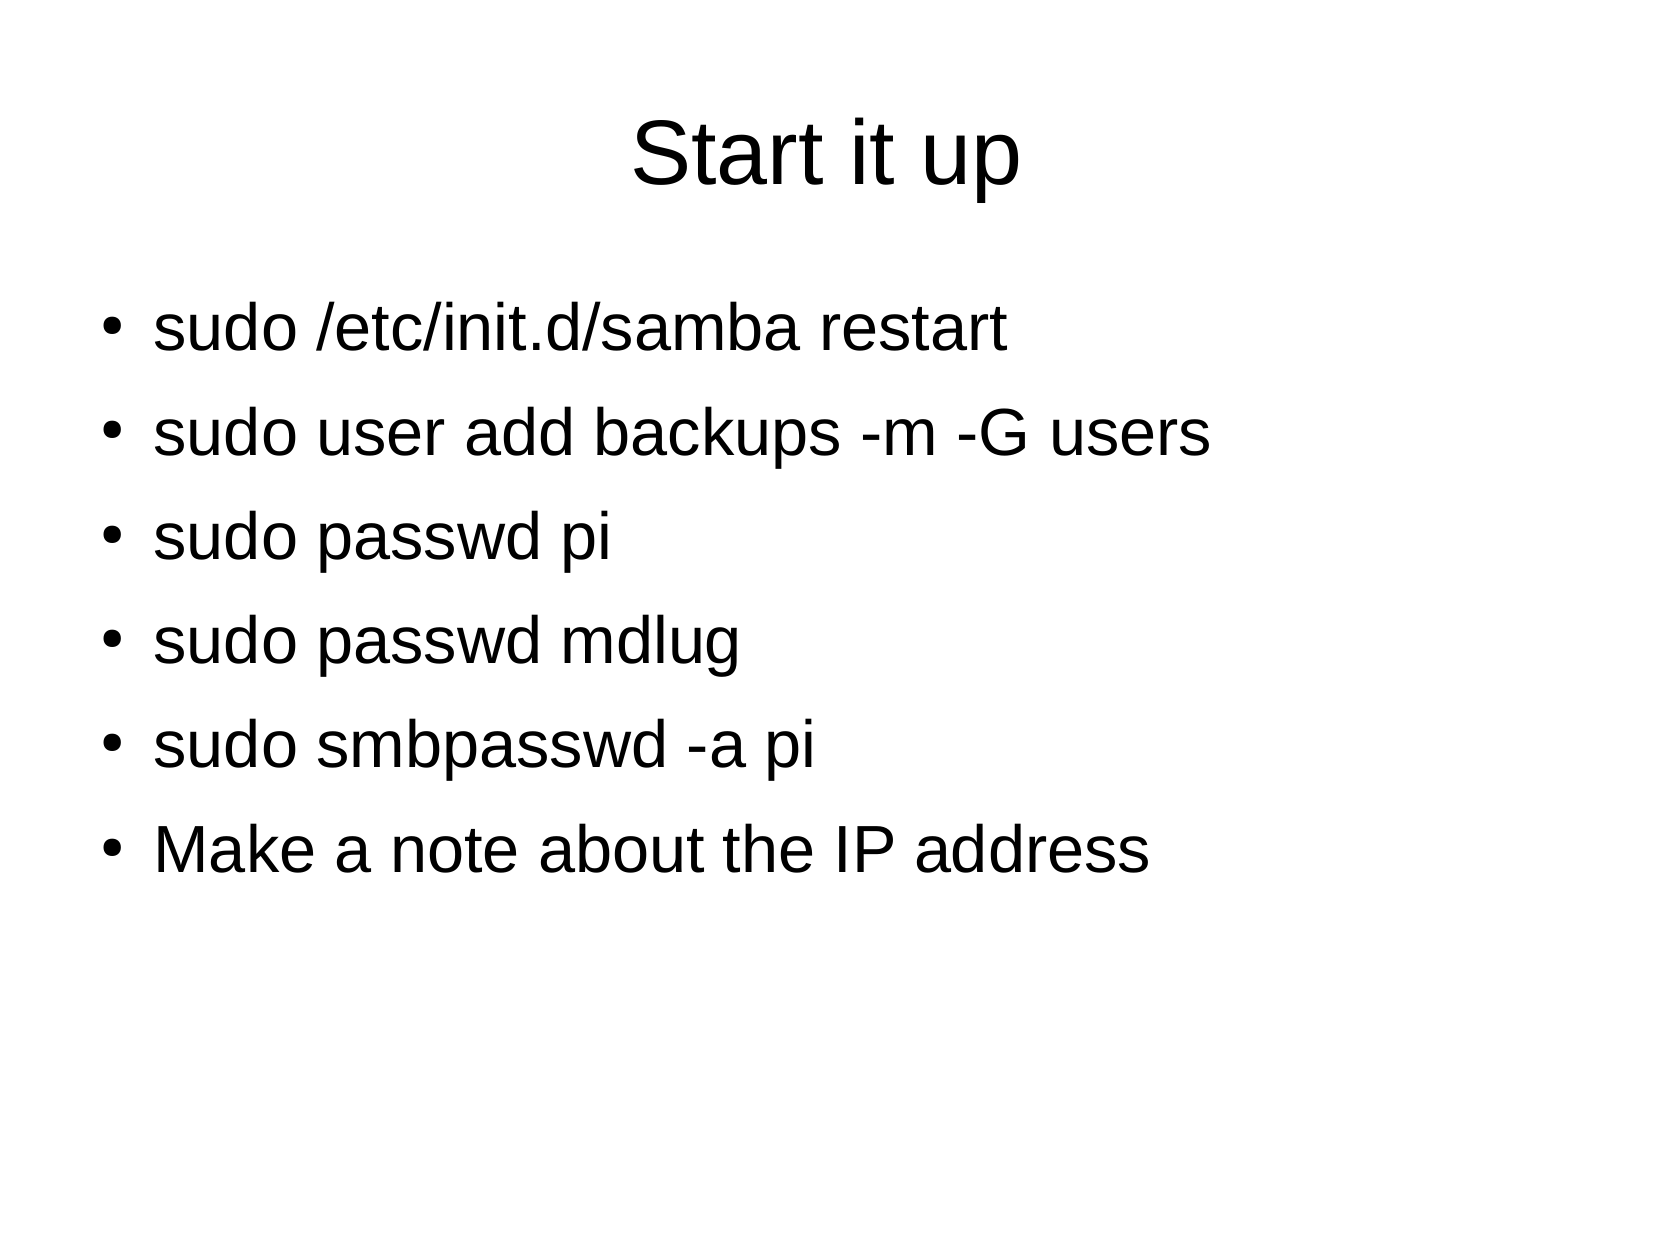

# Start it up
sudo /etc/init.d/samba restart
sudo user add backups -m -G users
sudo passwd pi
sudo passwd mdlug
sudo smbpasswd -a pi
Make a note about the IP address